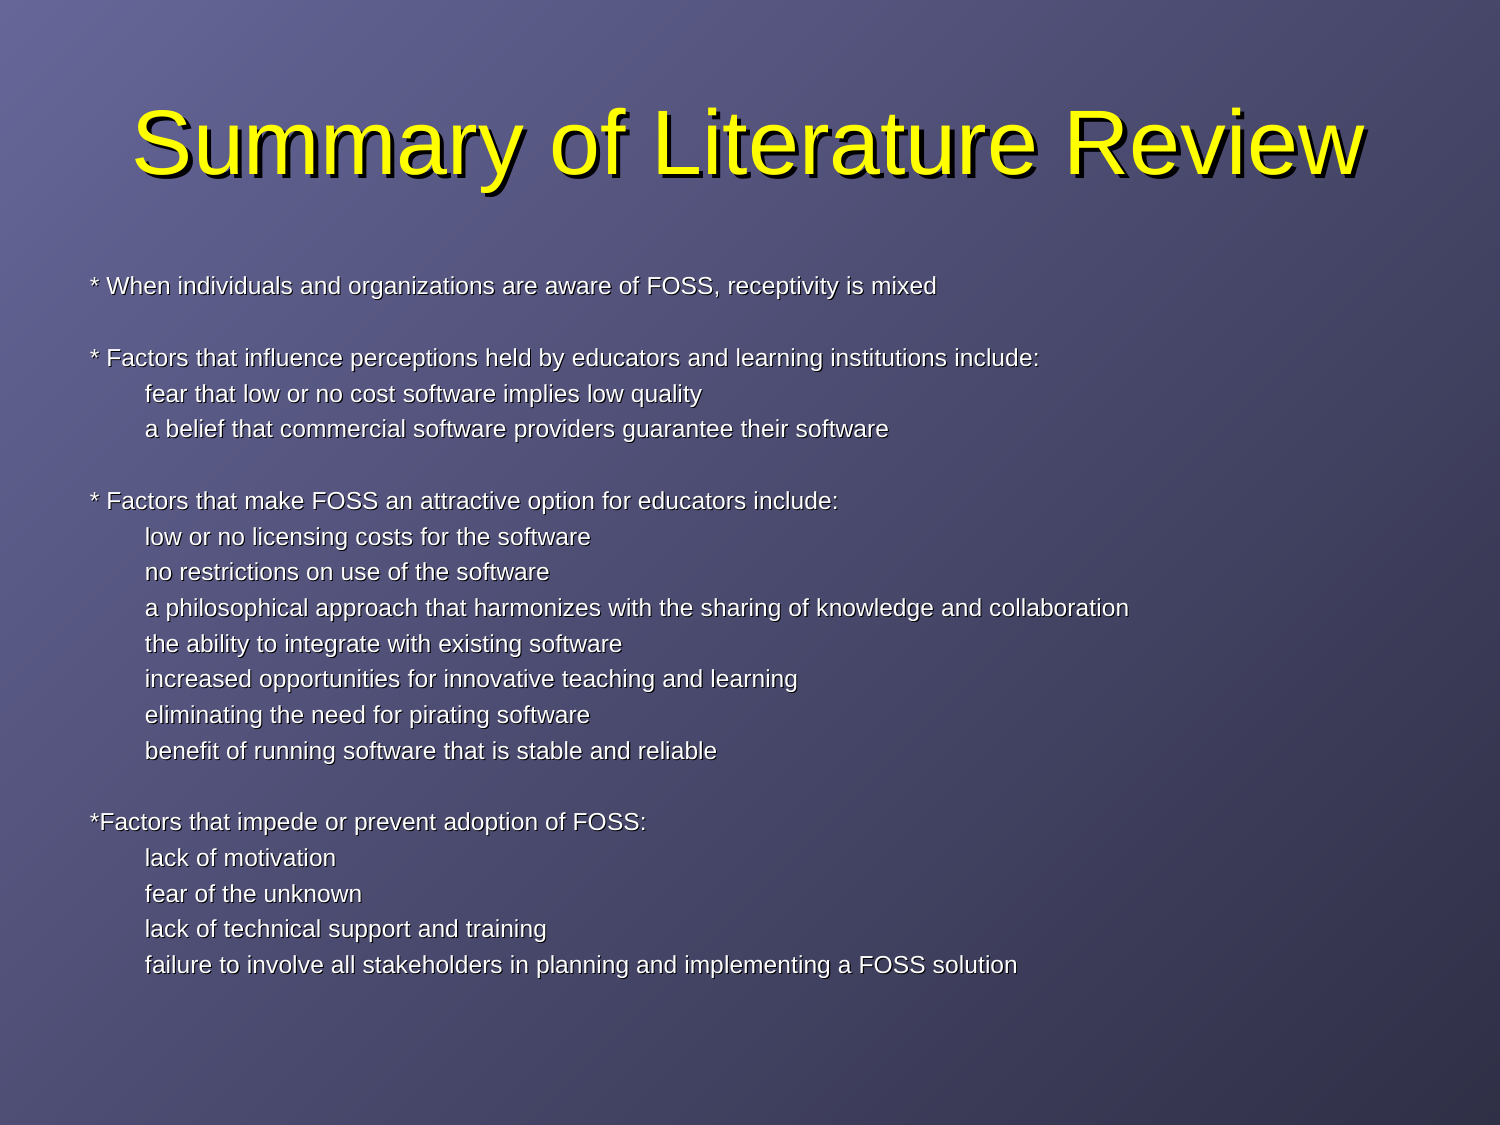

# Summary of Literature Review
* When individuals and organizations are aware of FOSS, receptivity is mixed
* Factors that influence perceptions held by educators and learning institutions include:
 			 	fear that low or no cost software implies low quality
 		 	a belief that commercial software providers guarantee their software
* Factors that make FOSS an attractive option for educators include:
 			 	low or no licensing costs for the software
 	 	no restrictions on use of the software
 	 	a philosophical approach that harmonizes with the sharing of knowledge and collaboration
 	 	the ability to integrate with existing software
 		 	increased opportunities for innovative teaching and learning
 	 	eliminating the need for pirating software
 	 	benefit of running software that is stable and reliable
*Factors that impede or prevent adoption of FOSS:
 	 	lack of motivation
 	 	fear of the unknown
 	 	lack of technical support and training
 	 	failure to involve all stakeholders in planning and implementing a FOSS solution